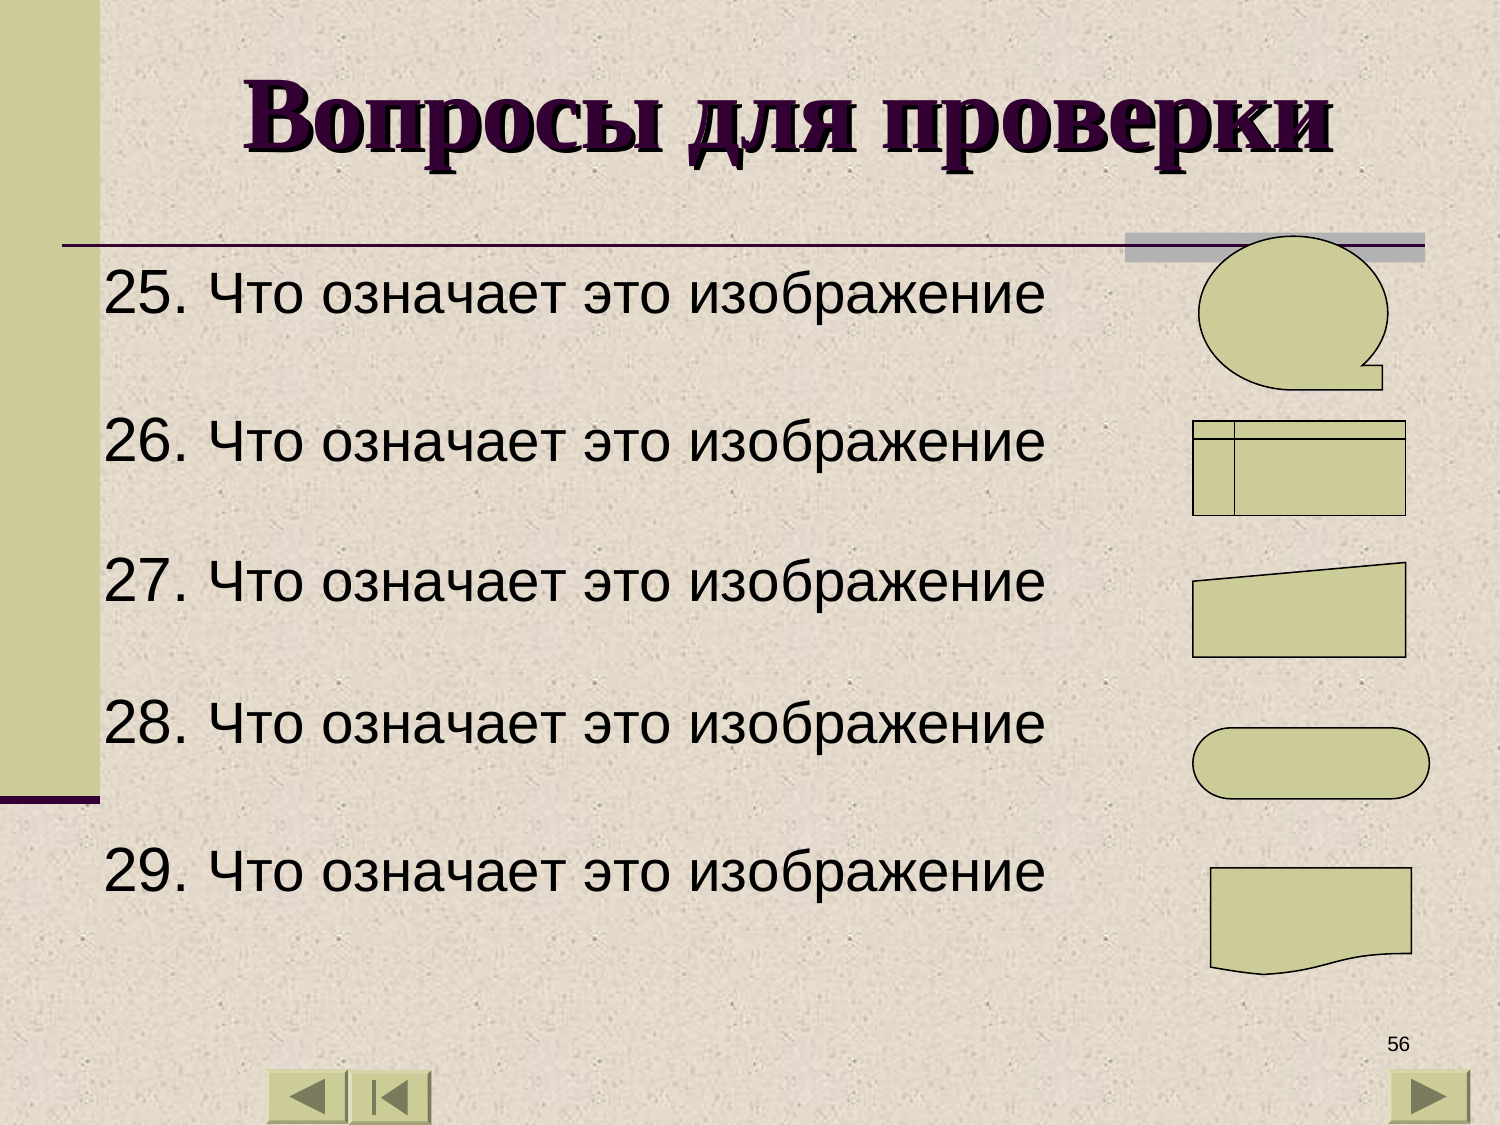

# Вопросы для проверки
25. Что означает это изображение
26. Что означает это изображение
27. Что означает это изображение
28. Что означает это изображение
29. Что означает это изображение
56